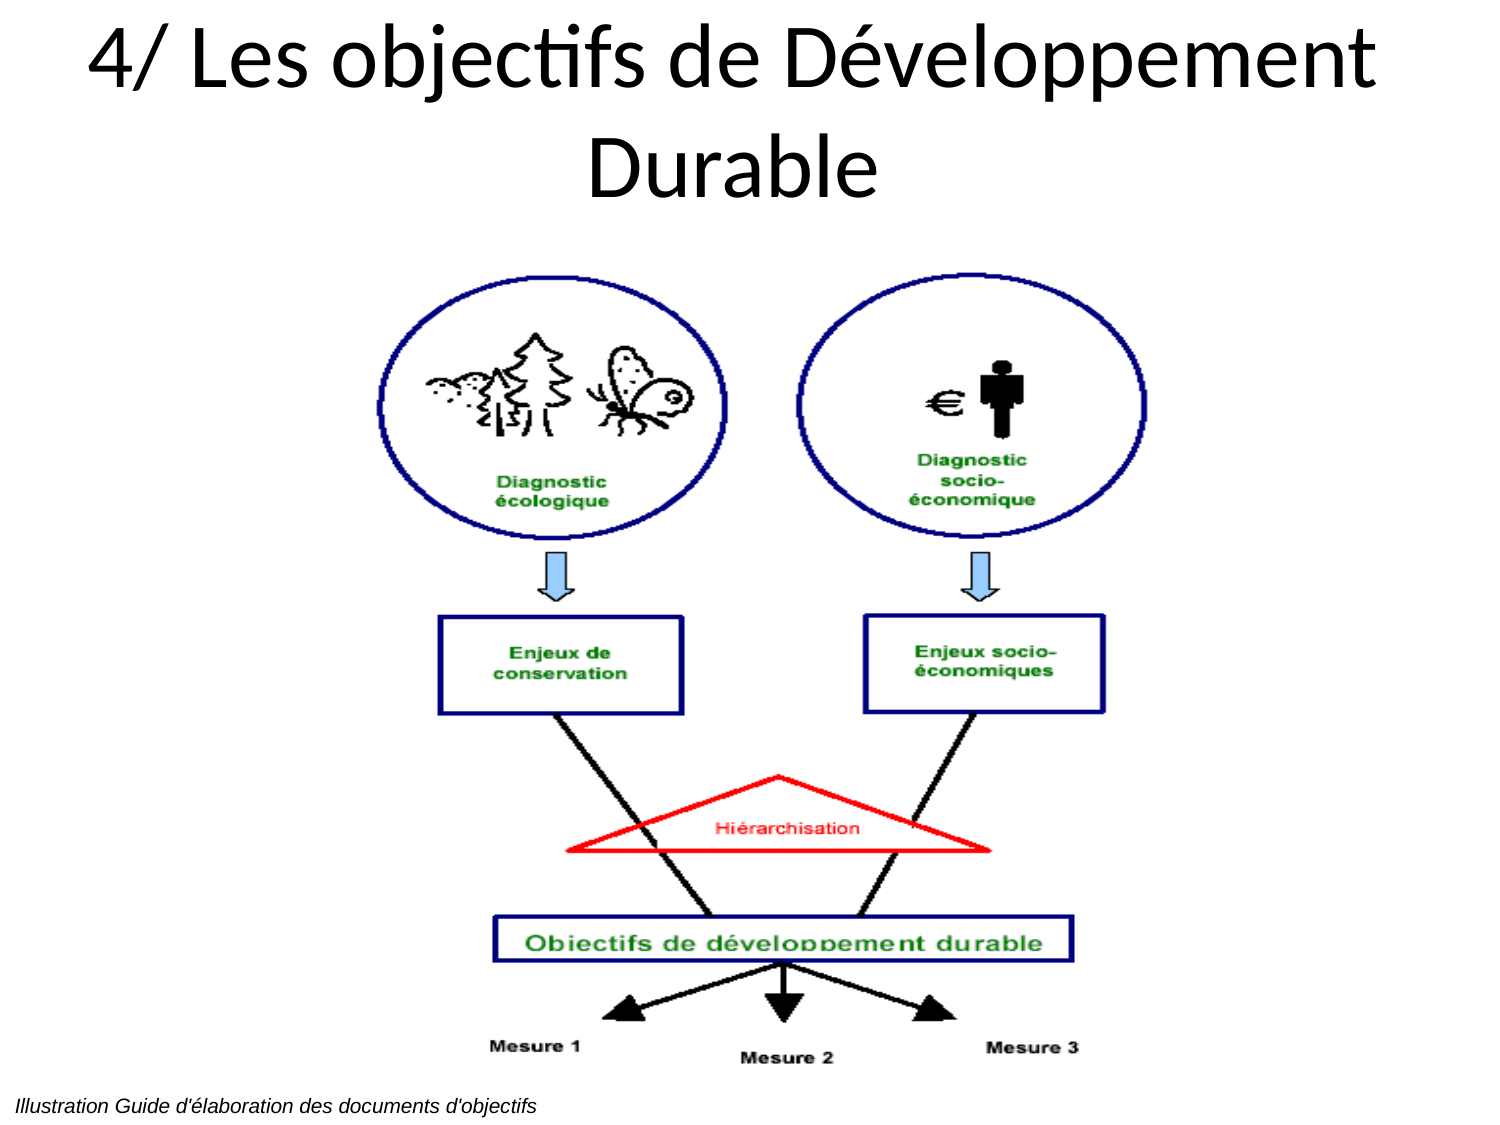

# 4/ Les objectifs de Développement Durable
Illustration Guide d'élaboration des documents d'objectifs